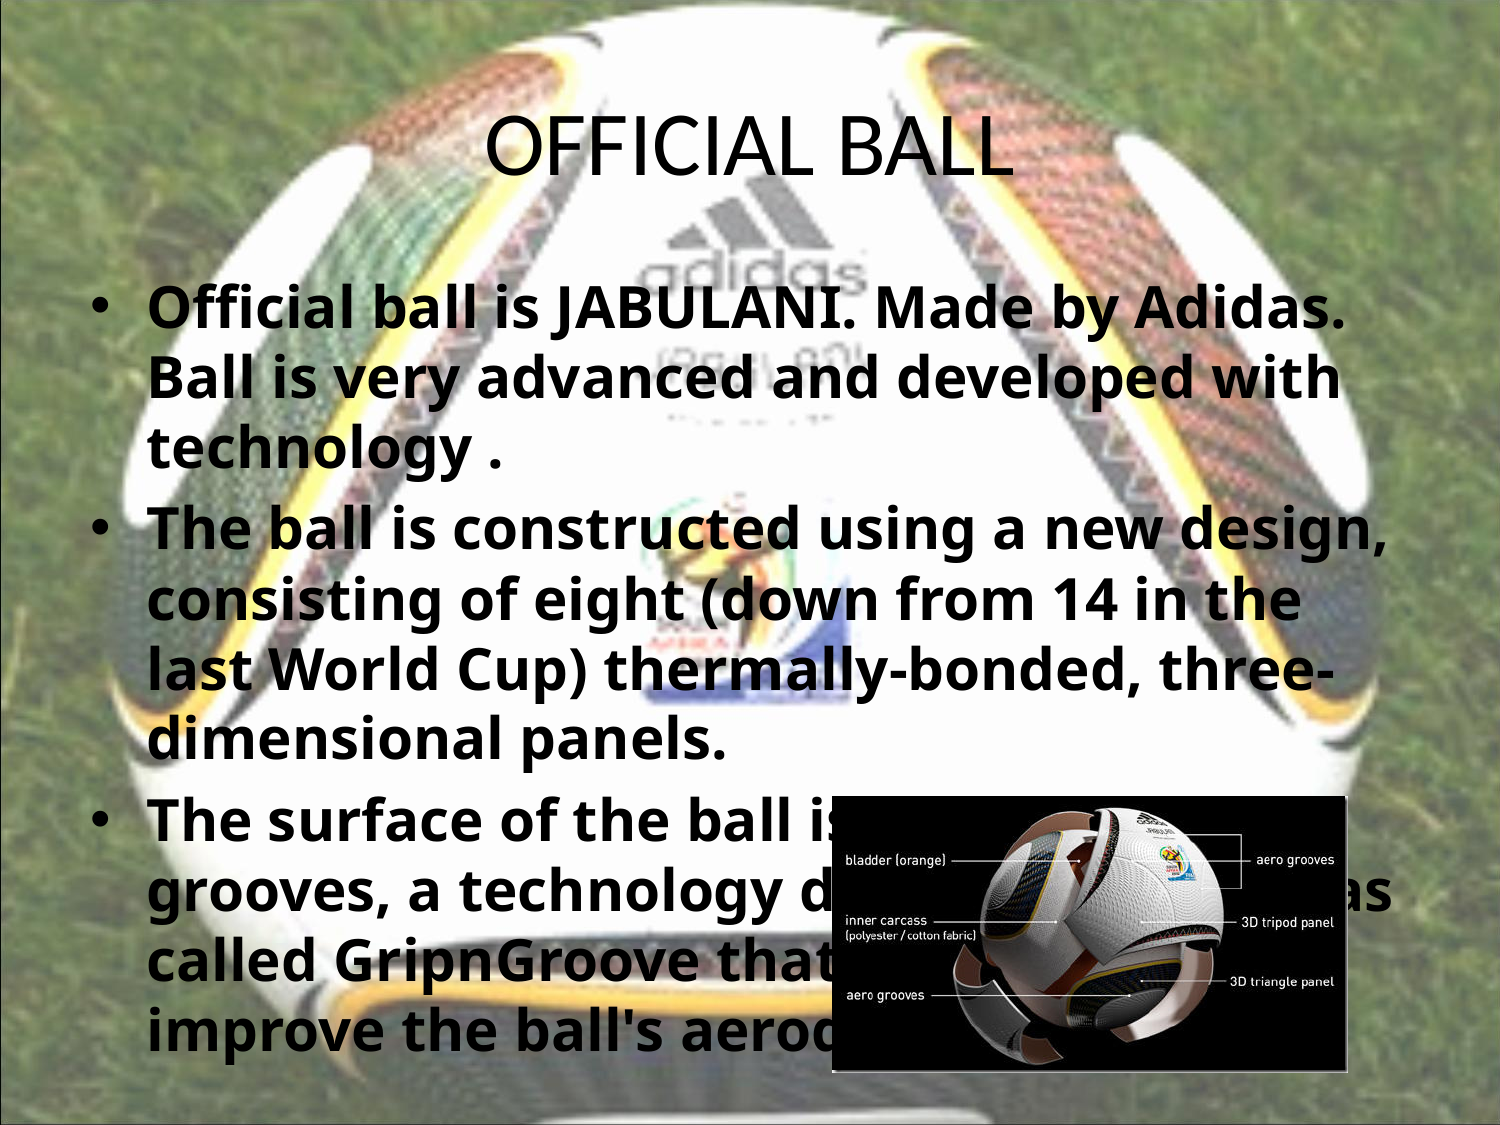

# OFFICIAL BALL
Official ball is JABULANI. Made by Adidas. Ball is very advanced and developed with technology .
The ball is constructed using a new design, consisting of eight (down from 14 in the last World Cup) thermally-bonded, three-dimensional panels.
The surface of the ball is textured with grooves, a technology developed by Adidas called GripnGroove that is intended to improve the ball's aerodynamics.